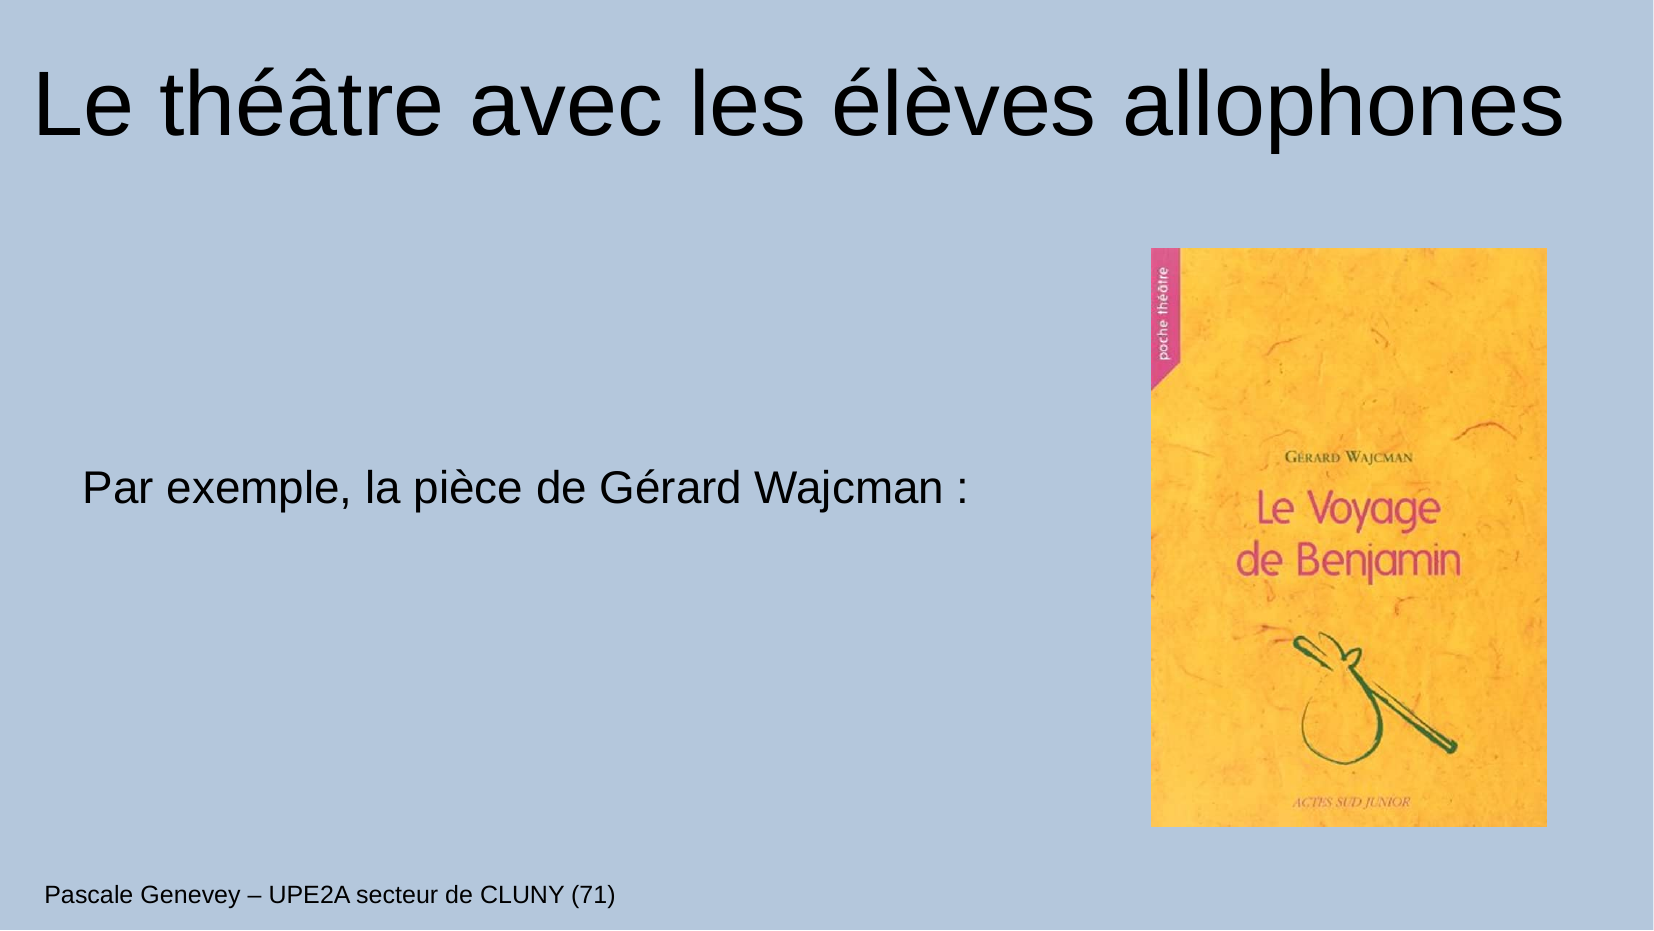

# Le théâtre avec les élèves allophones
Par exemple, la pièce de Gérard Wajcman :
Pascale Genevey – UPE2A secteur de CLUNY (71)